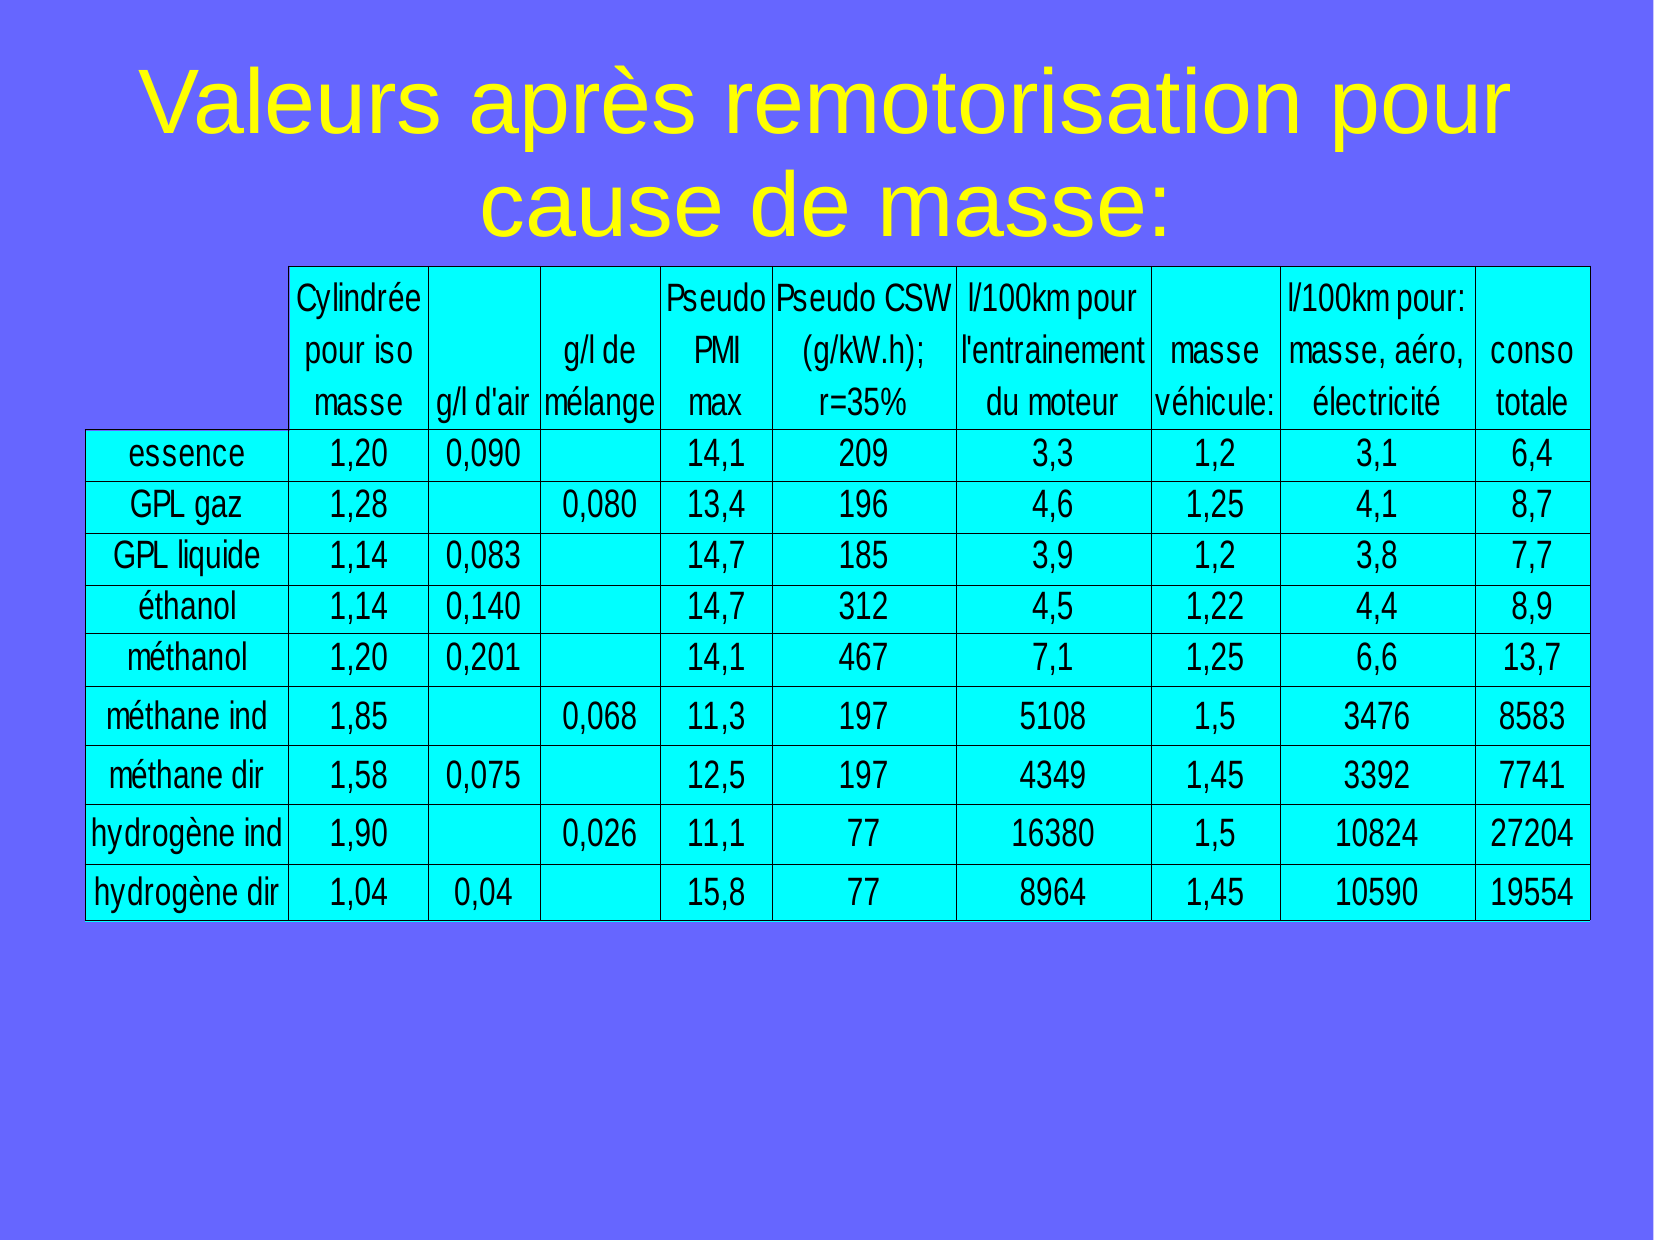

# Valeurs après remotorisation pour cause de masse: